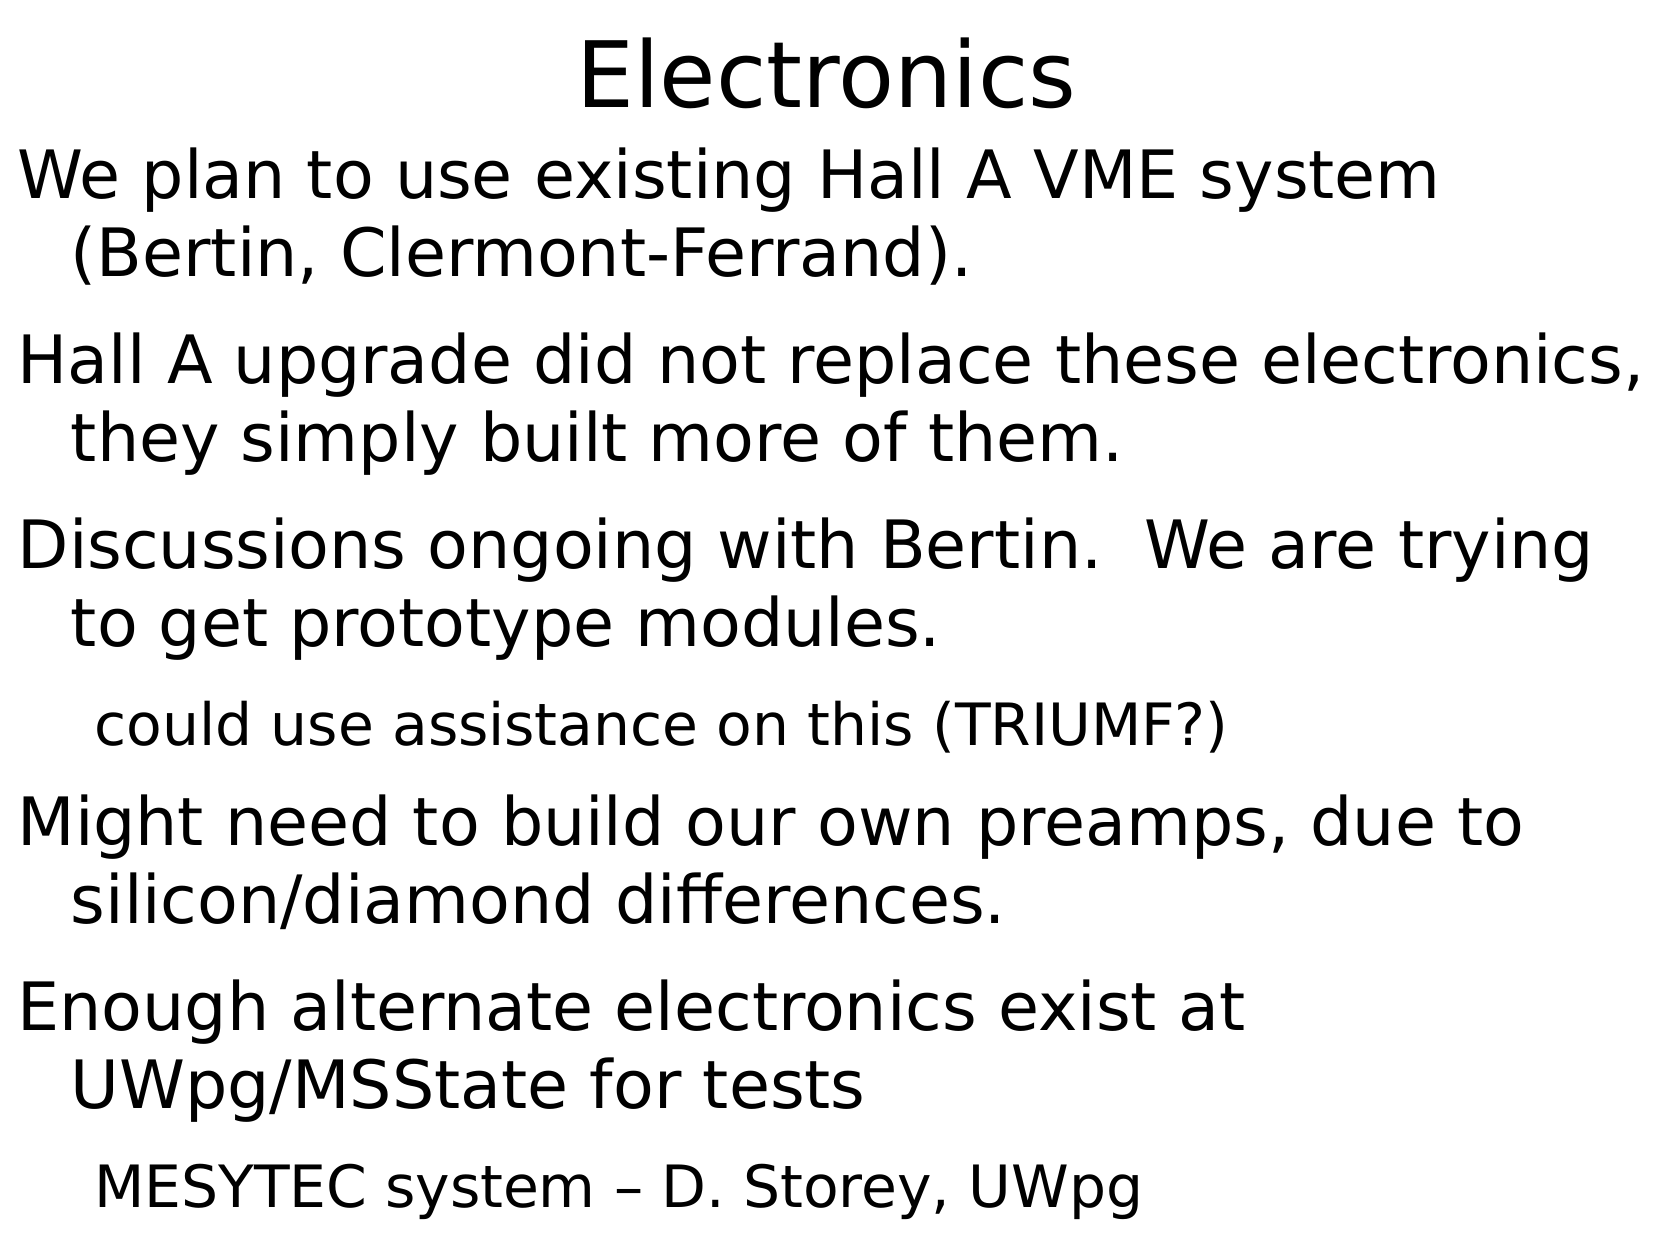

# Electronics
We plan to use existing Hall A VME system (Bertin, Clermont-Ferrand).
Hall A upgrade did not replace these electronics, they simply built more of them.
Discussions ongoing with Bertin. We are trying to get prototype modules.
could use assistance on this (TRIUMF?)
Might need to build our own preamps, due to silicon/diamond differences.
Enough alternate electronics exist at UWpg/MSState for tests
MESYTEC system – D. Storey, UWpg